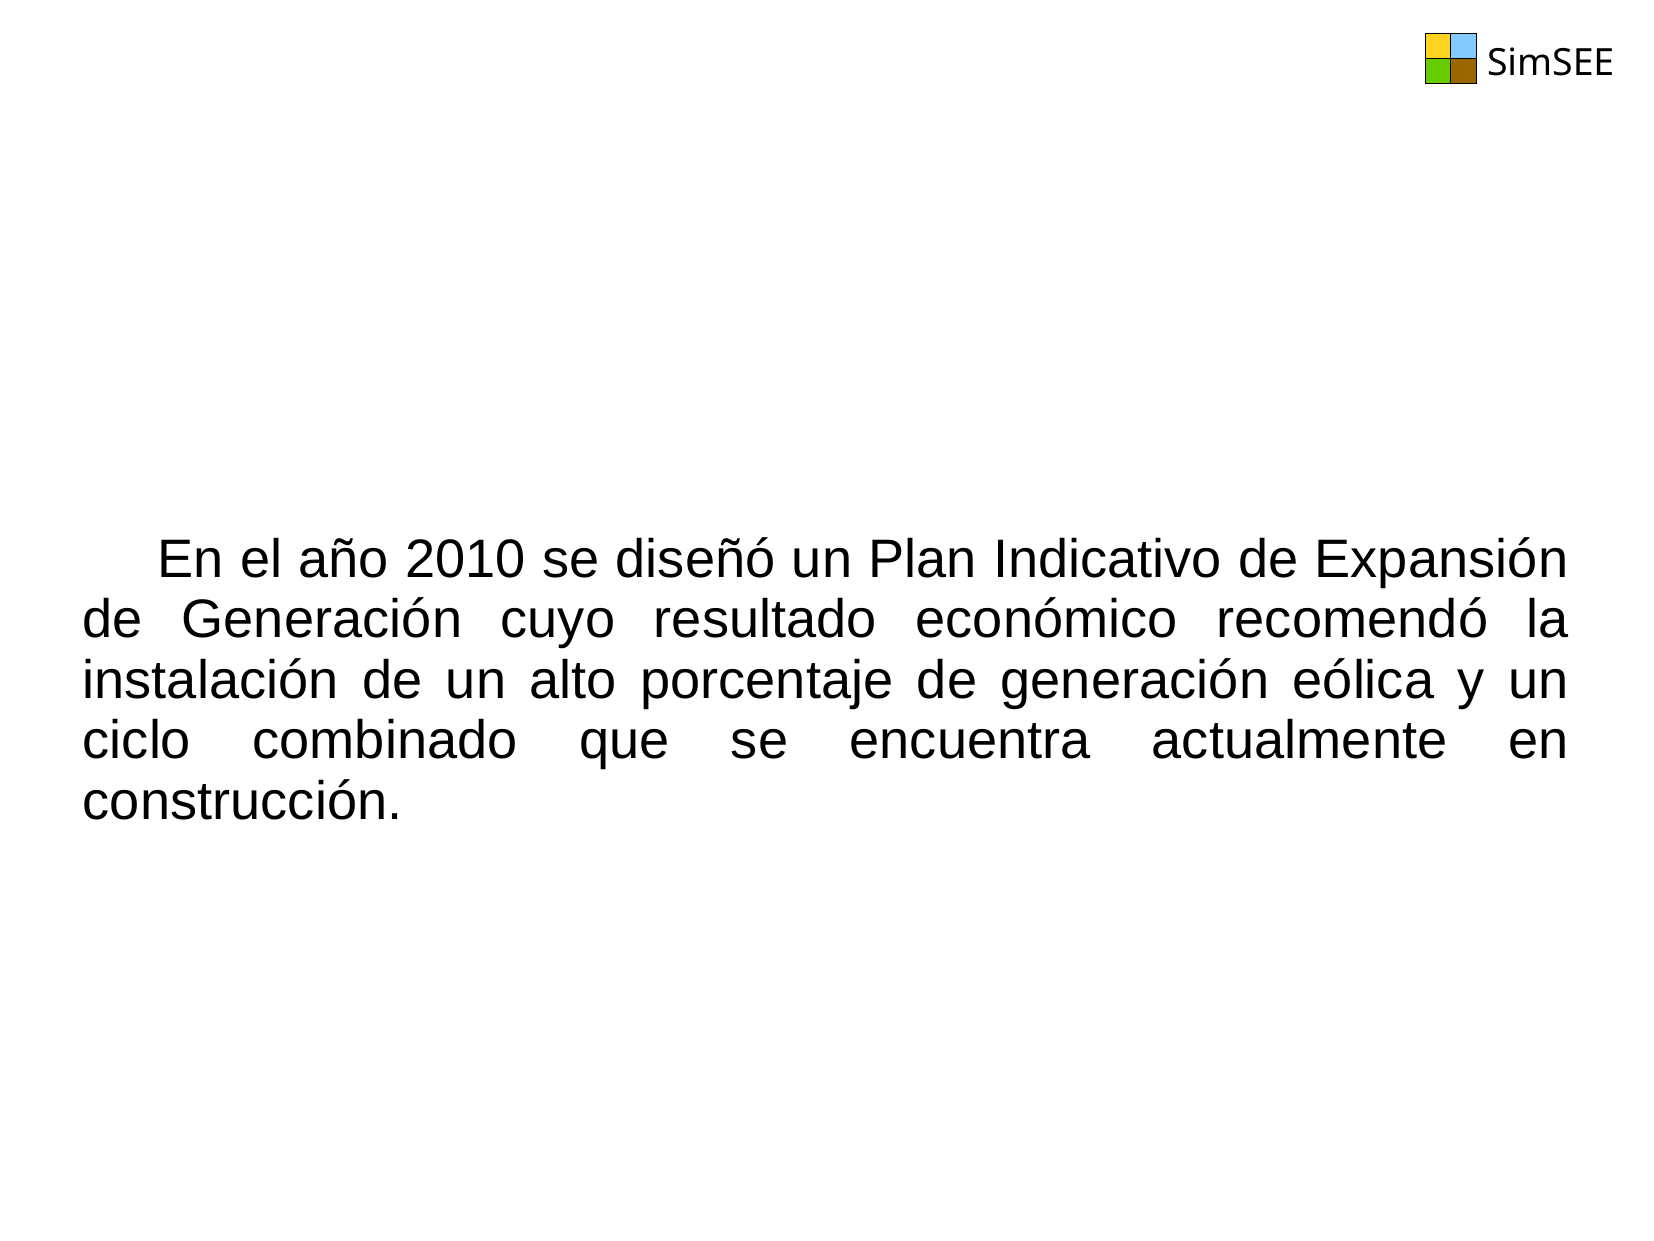

# En el año 2010 se diseñó un Plan Indicativo de Expansión de Generación cuyo resultado económico recomendó la instalación de un alto porcentaje de generación eólica y un ciclo combinado que se encuentra actualmente en construcción.